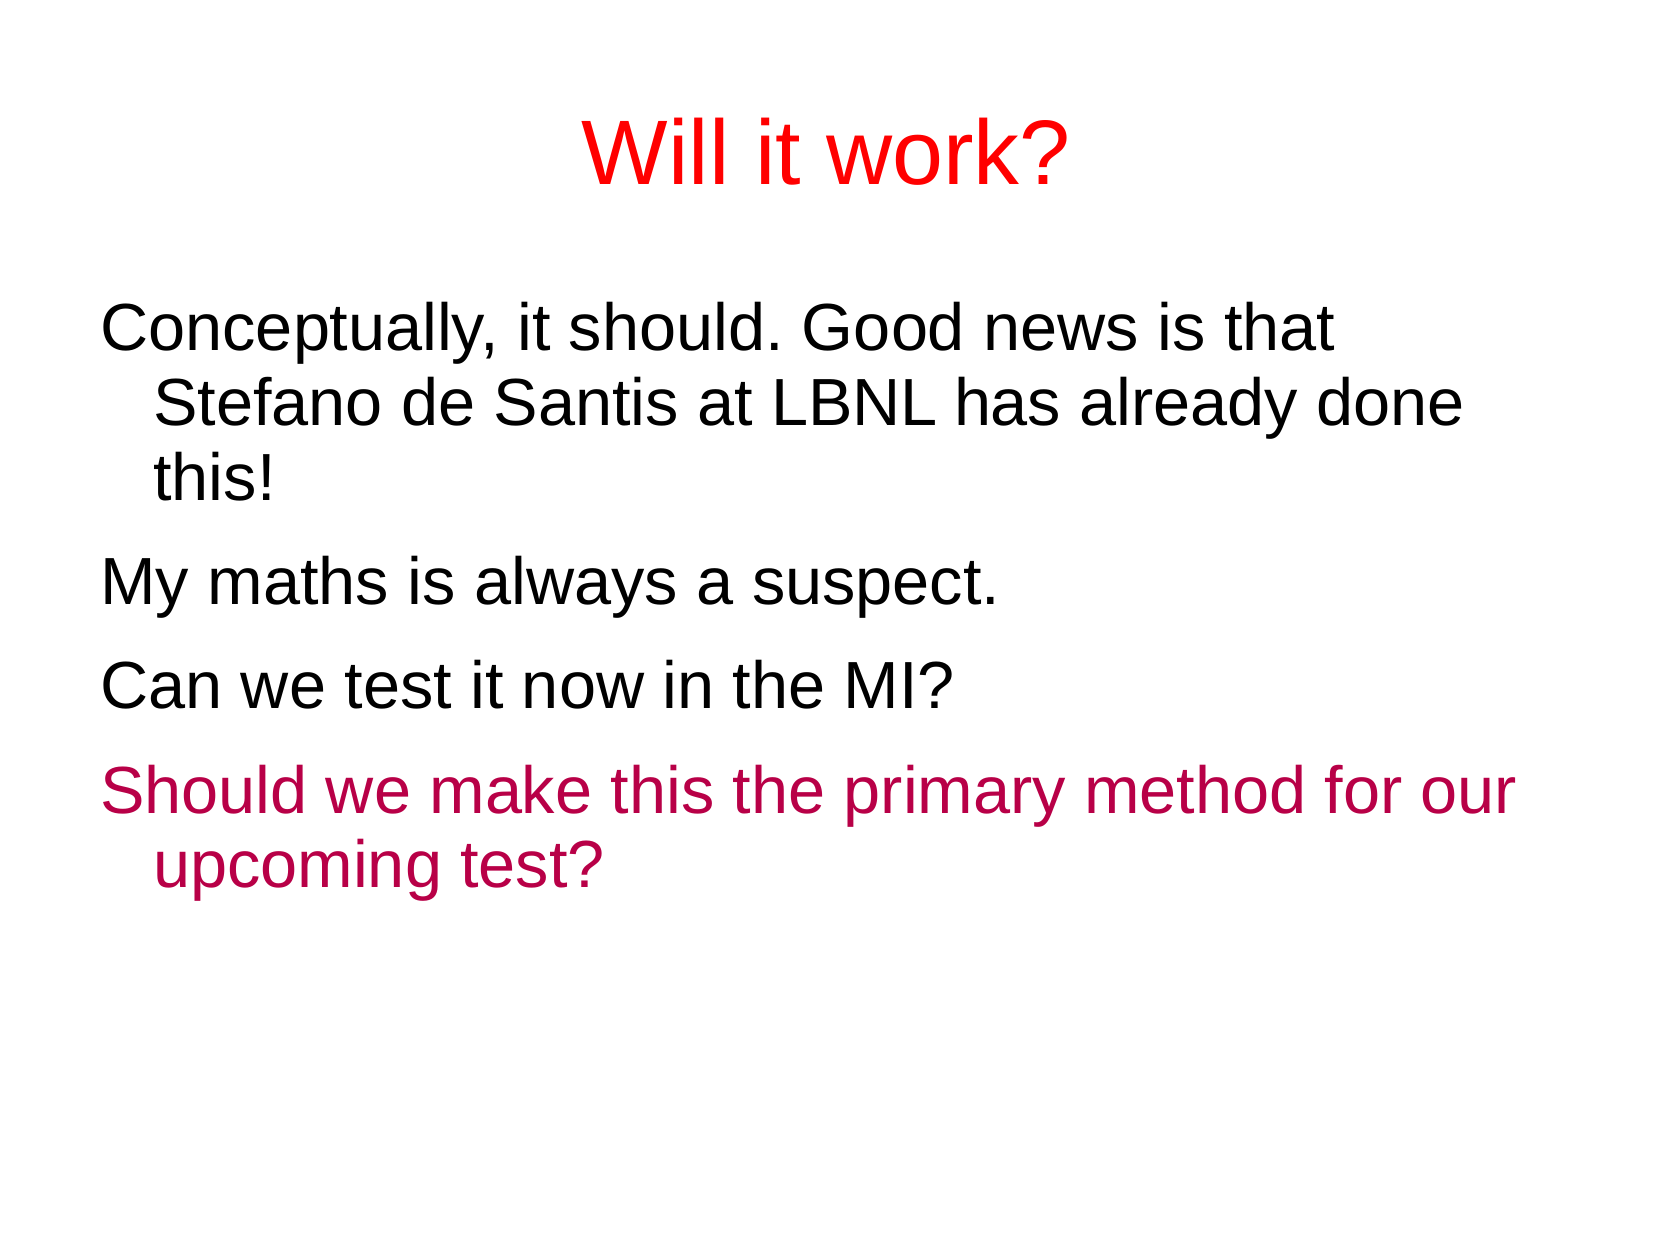

# Will it work?
Conceptually, it should. Good news is that Stefano de Santis at LBNL has already done this!
My maths is always a suspect.
Can we test it now in the MI?
Should we make this the primary method for our upcoming test?